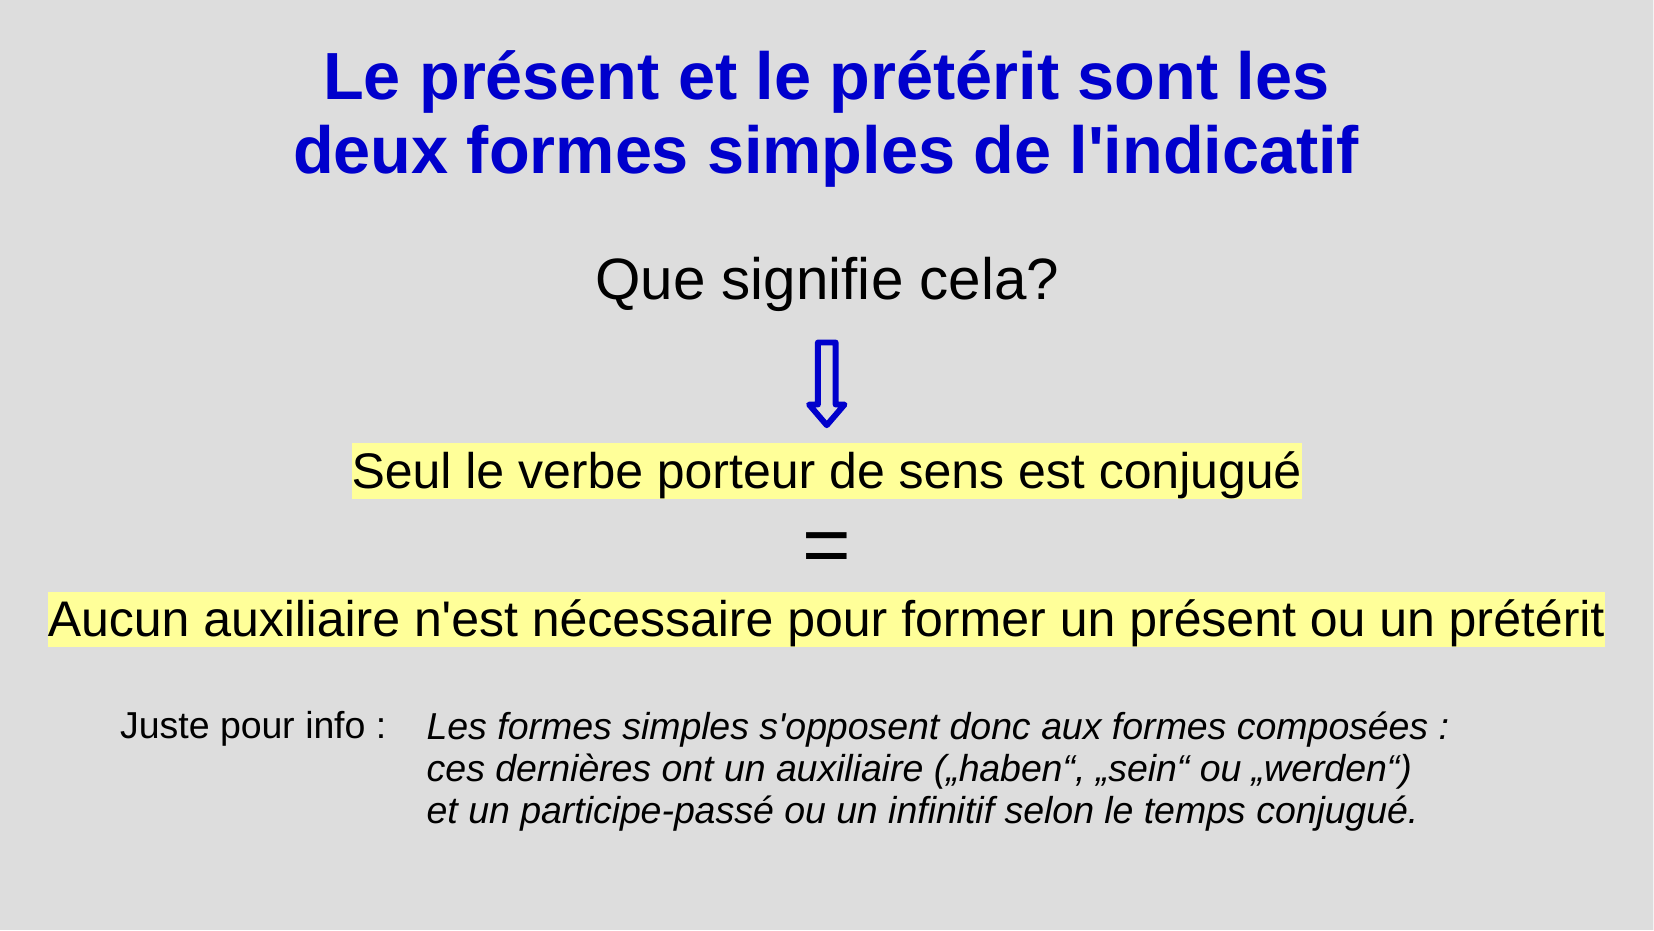

Le présent et le prétérit sont les deux formes simples de l'indicatif
Que signifie cela?
Seul le verbe porteur de sens est conjugué
=
Aucun auxiliaire n'est nécessaire pour former un présent ou un prétérit
Juste pour info :
Les formes simples s'opposent donc aux formes composées :
ces dernières ont un auxiliaire („haben“, „sein“ ou „werden“)
et un participe-passé ou un infinitif selon le temps conjugué.